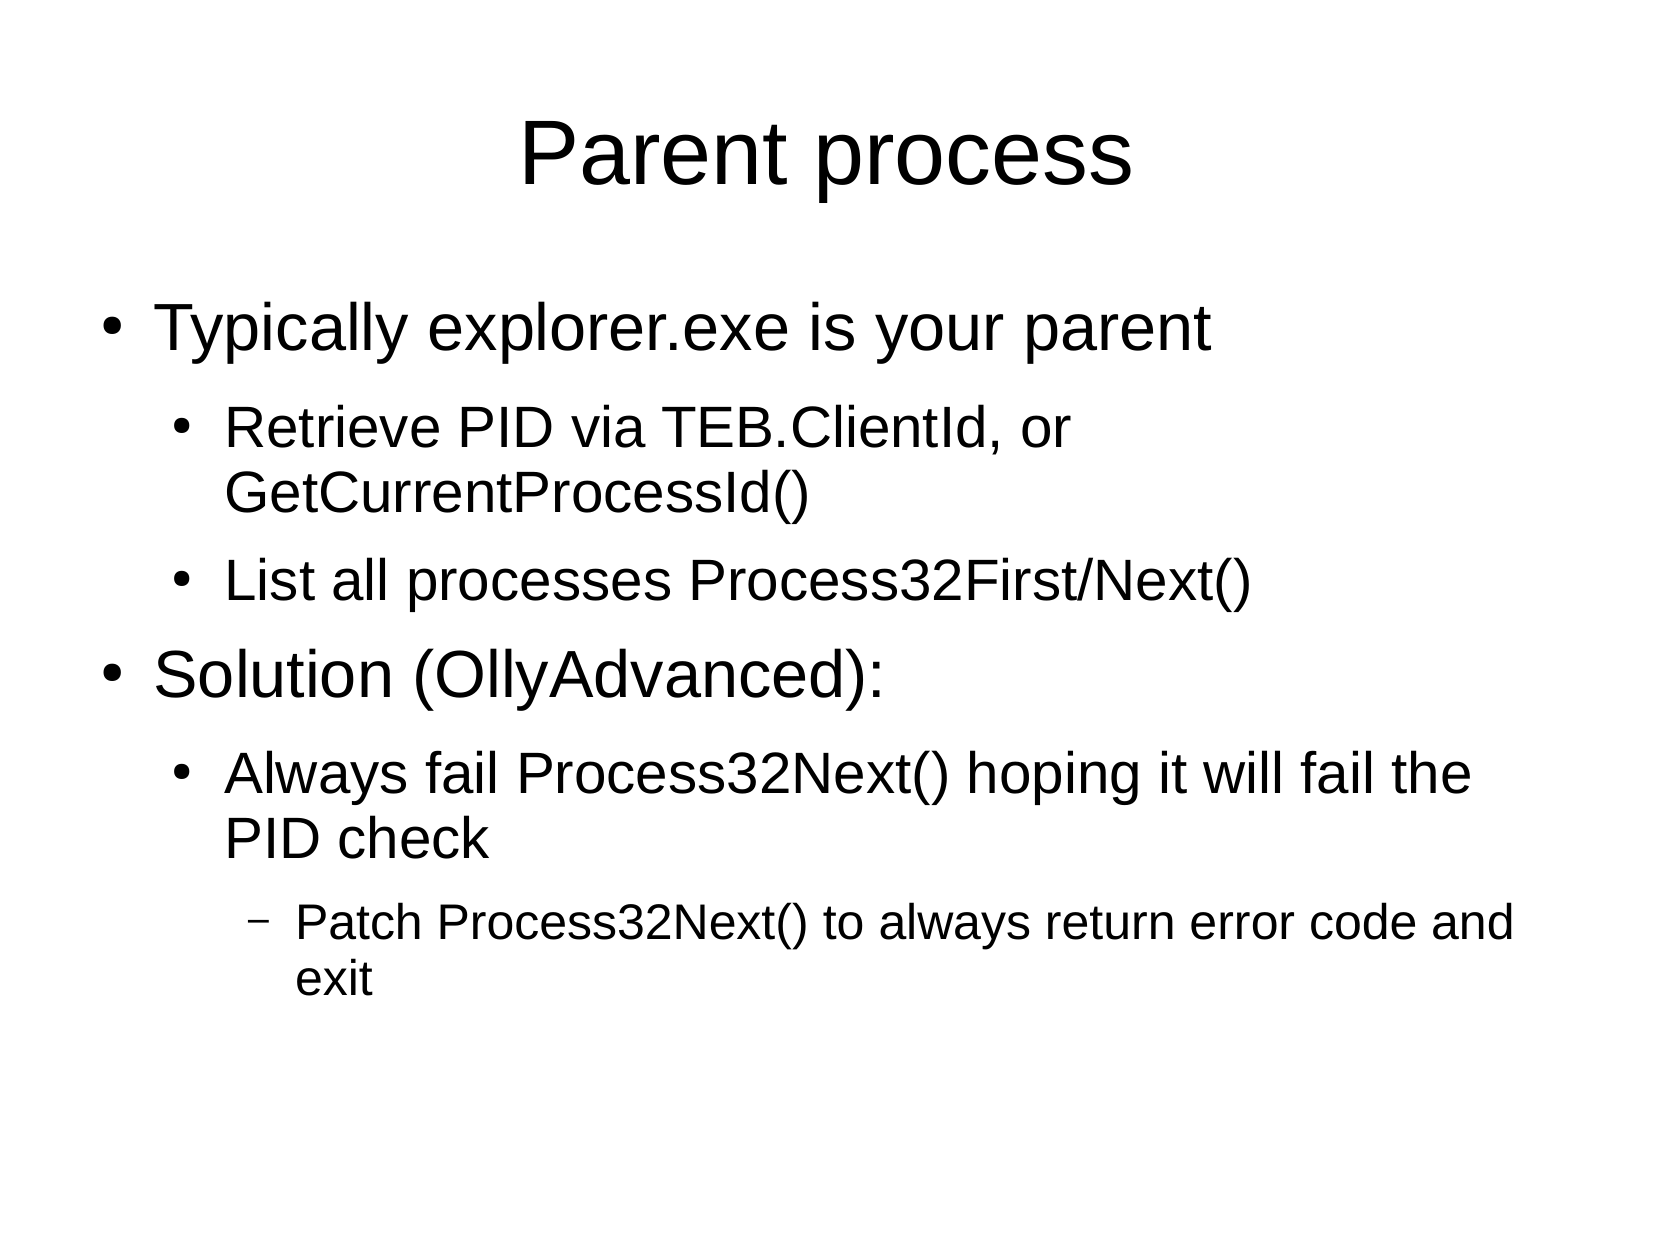

# Parent process
Typically explorer.exe is your parent
Retrieve PID via TEB.ClientId, or GetCurrentProcessId()
List all processes Process32First/Next()
Solution (OllyAdvanced):
Always fail Process32Next() hoping it will fail the PID check
Patch Process32Next() to always return error code and exit